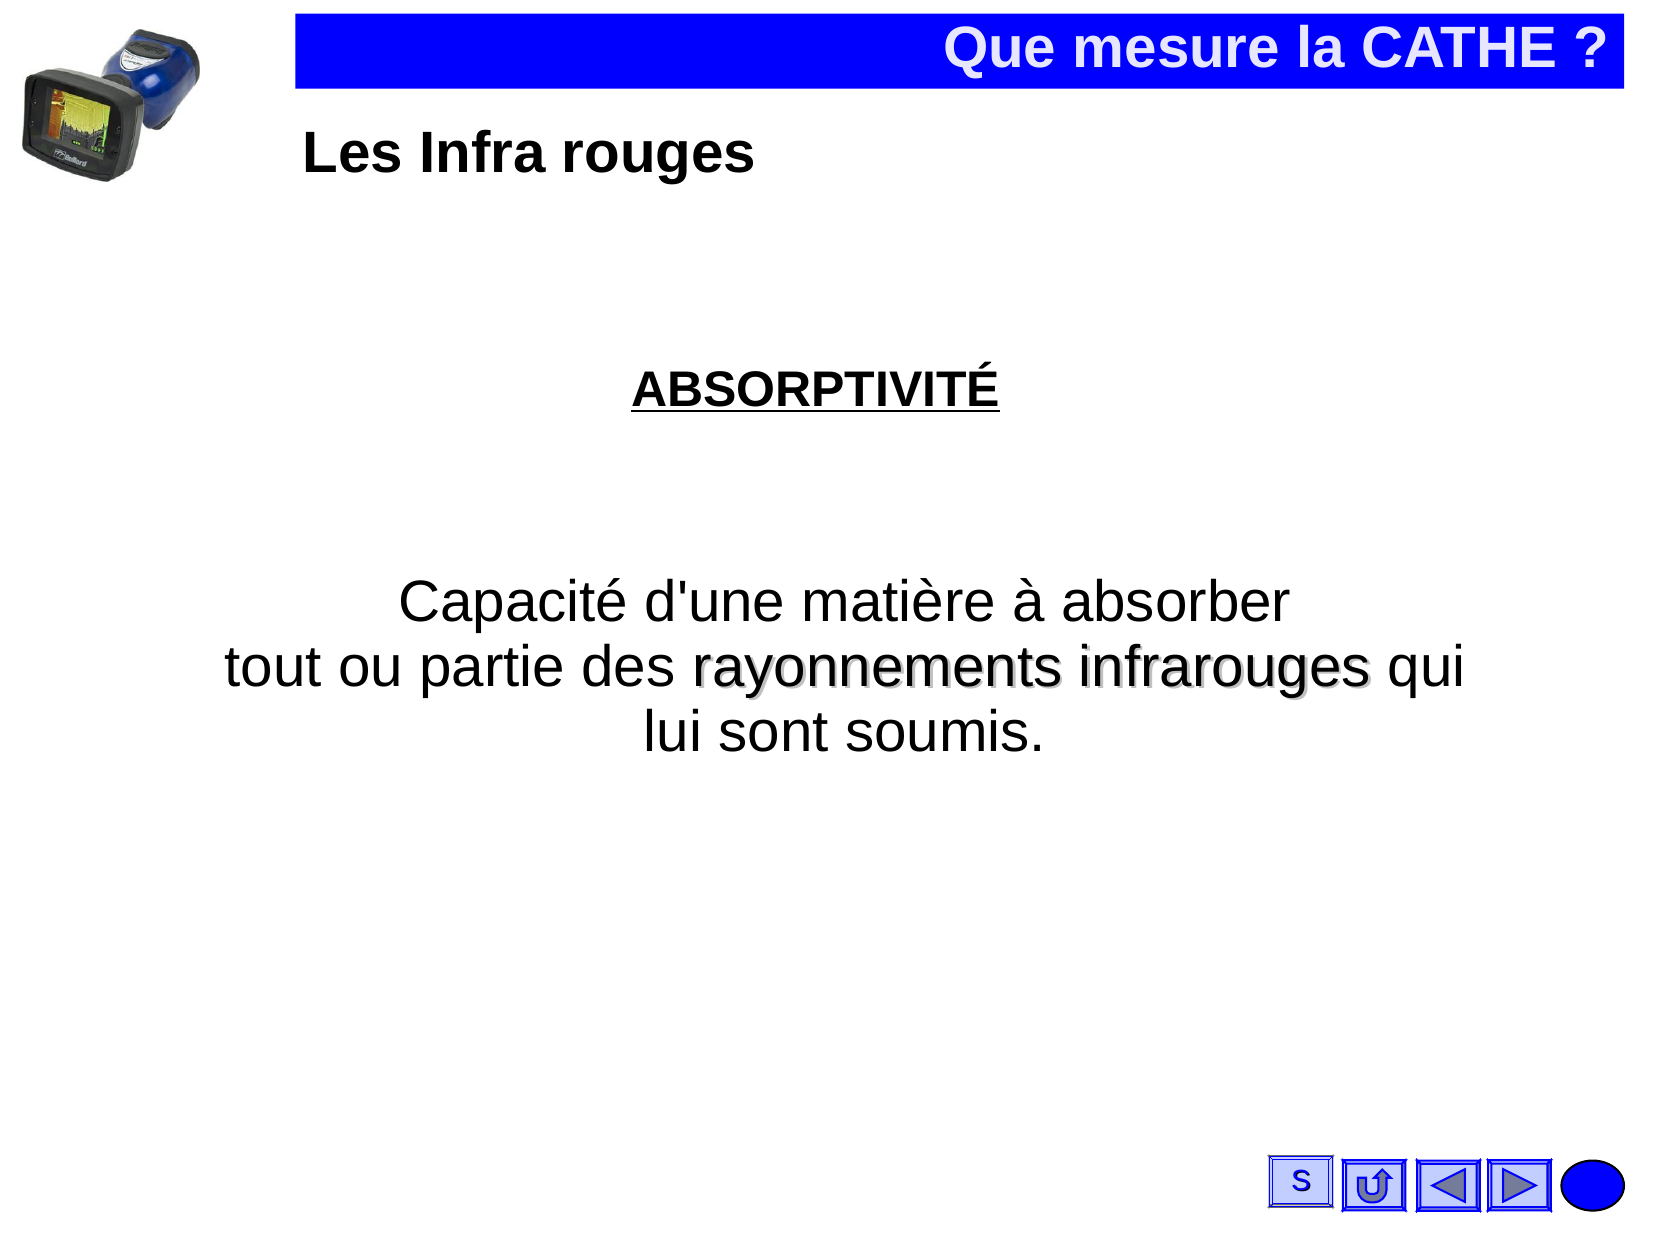

Que mesure la CATHE ?
Les Infra rouges
ABSORPTIVITÉ
Capacité d'une matière à absorber
tout ou partie des rayonnements infrarouges qui lui sont soumis.